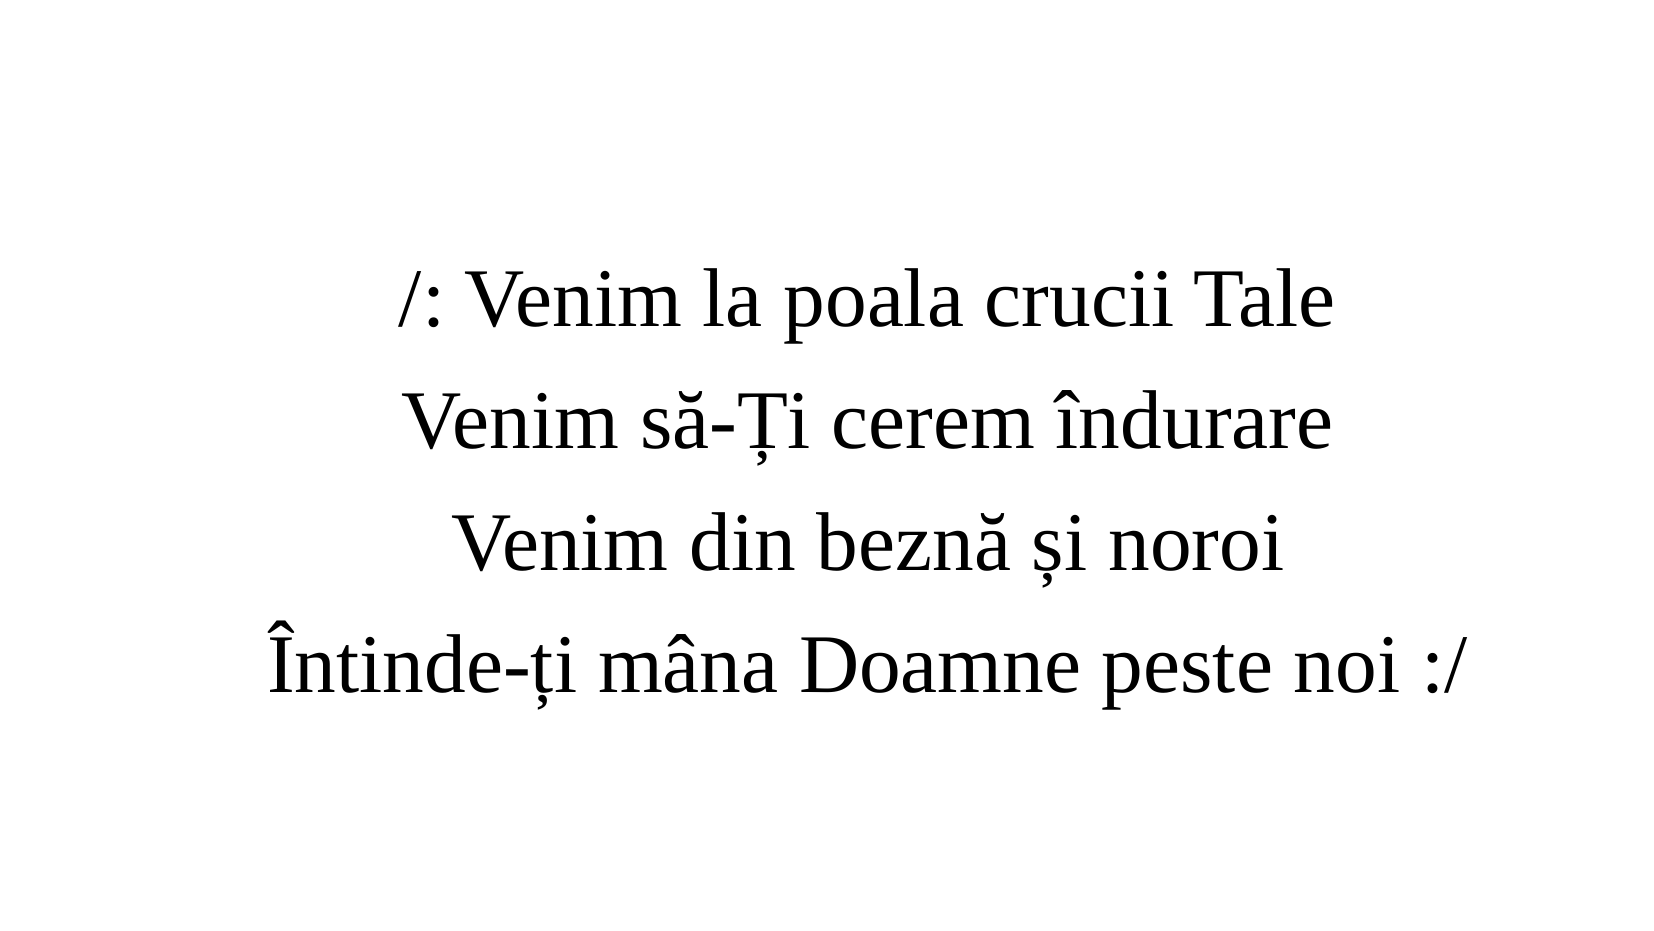

# /: Venim la poala crucii Tale
Venim să-Ți cerem îndurare
Venim din beznă și noroi
Întinde-ți mâna Doamne peste noi :/